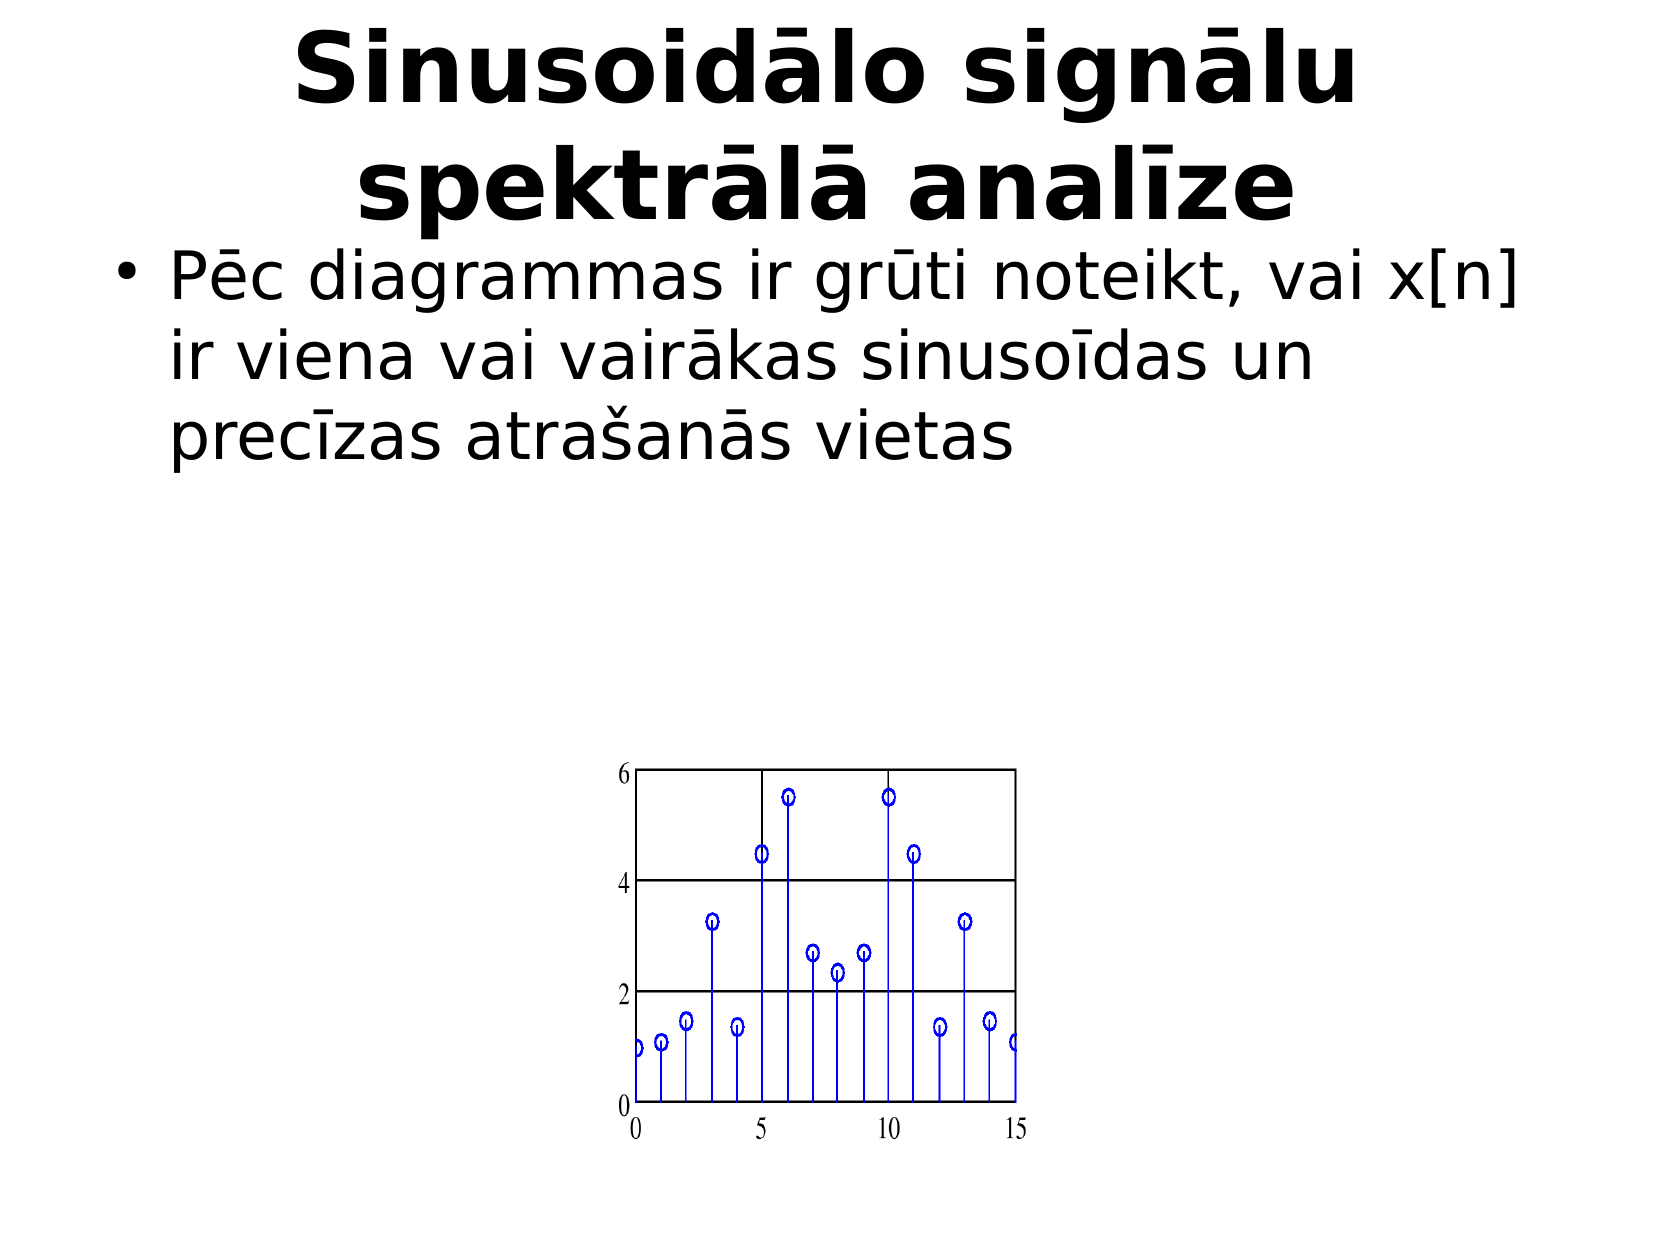

# Sinusoidālo signālu spektrālā analīze
Pēc diagrammas ir grūti noteikt, vai x[n] ir viena vai vairākas sinusoīdas un precīzas atrašanās vietas